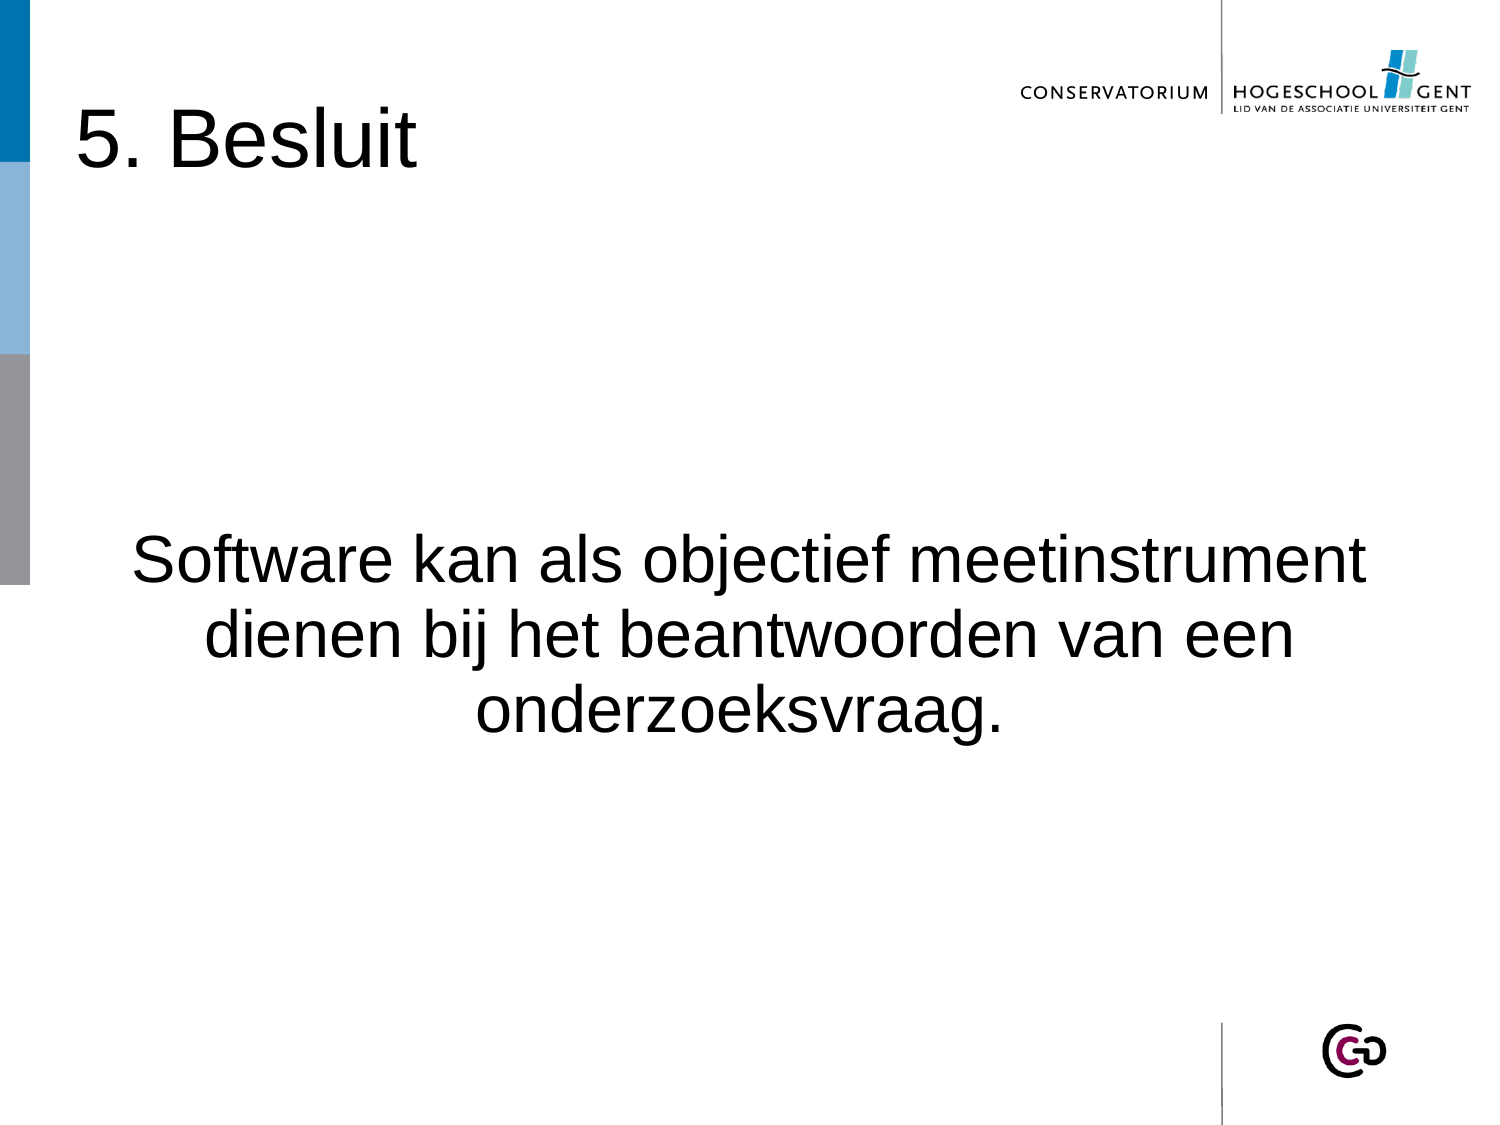

# 5. Besluit
Software kan als objectief meetinstrument dienen bij het beantwoorden van een onderzoeksvraag.